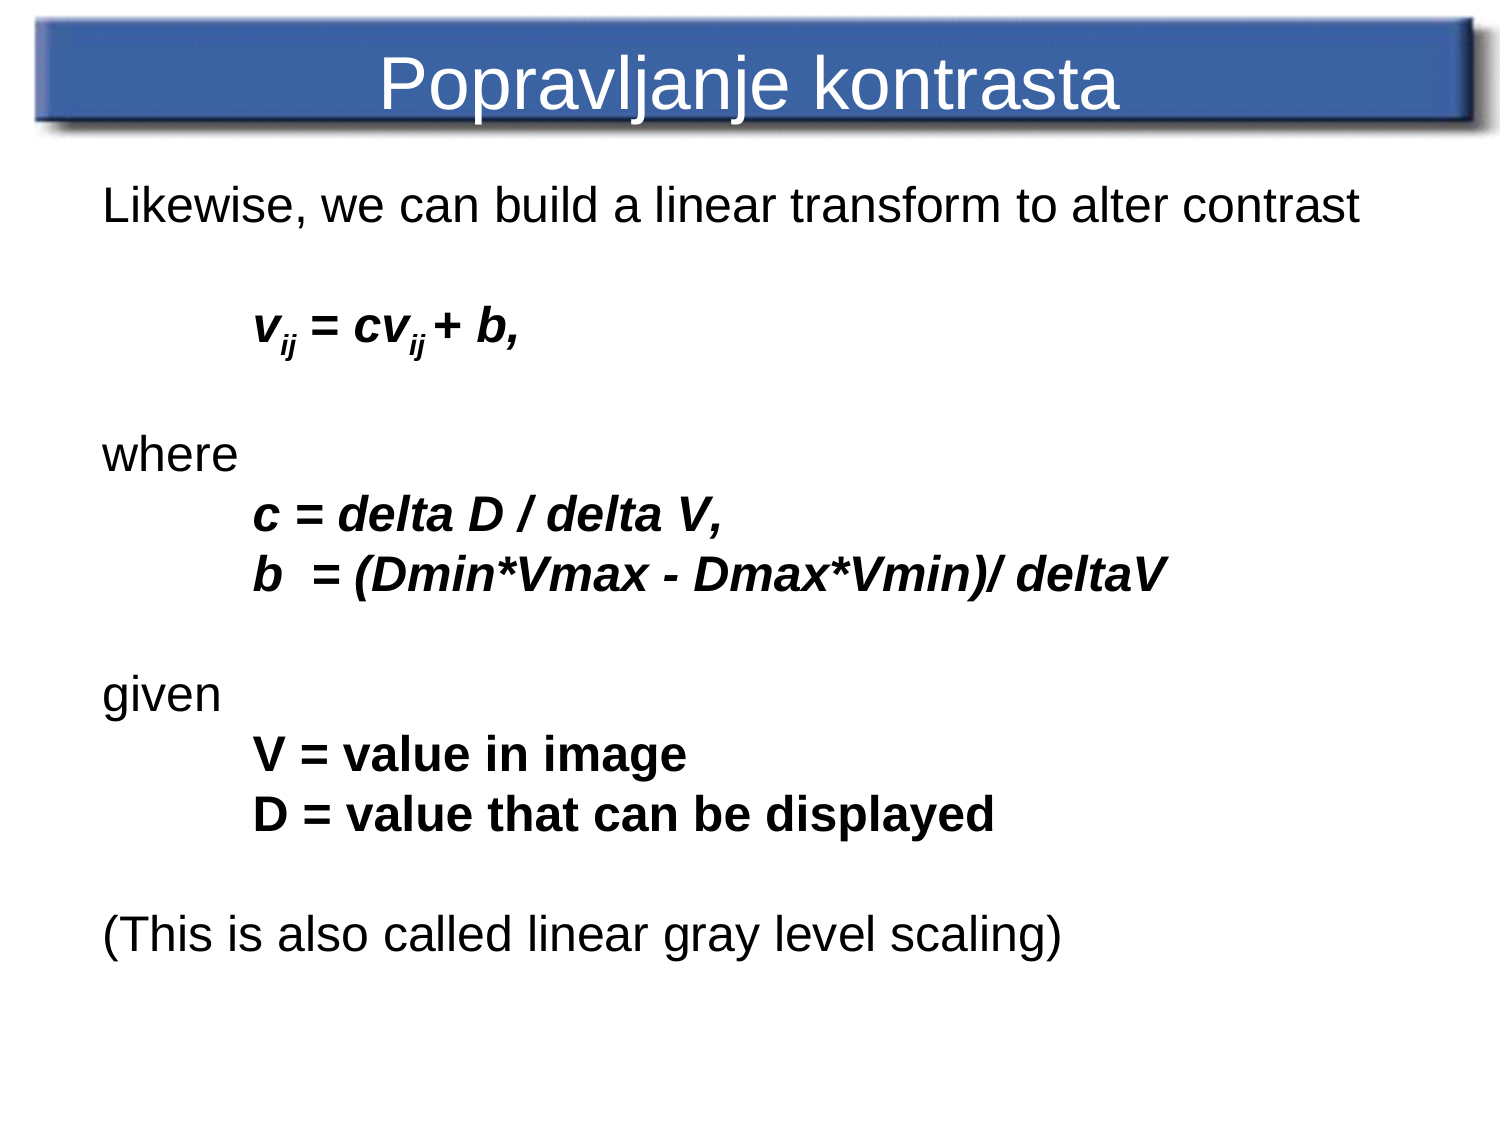

# Popravljanje kontrasta
Likewise, we can build a linear transform to alter contrast
vij = cvij + b,
where
c = delta D / delta V,
b = (Dmin*Vmax - Dmax*Vmin)/ deltaV
given
V = value in image
D = value that can be displayed
(This is also called linear gray level scaling)